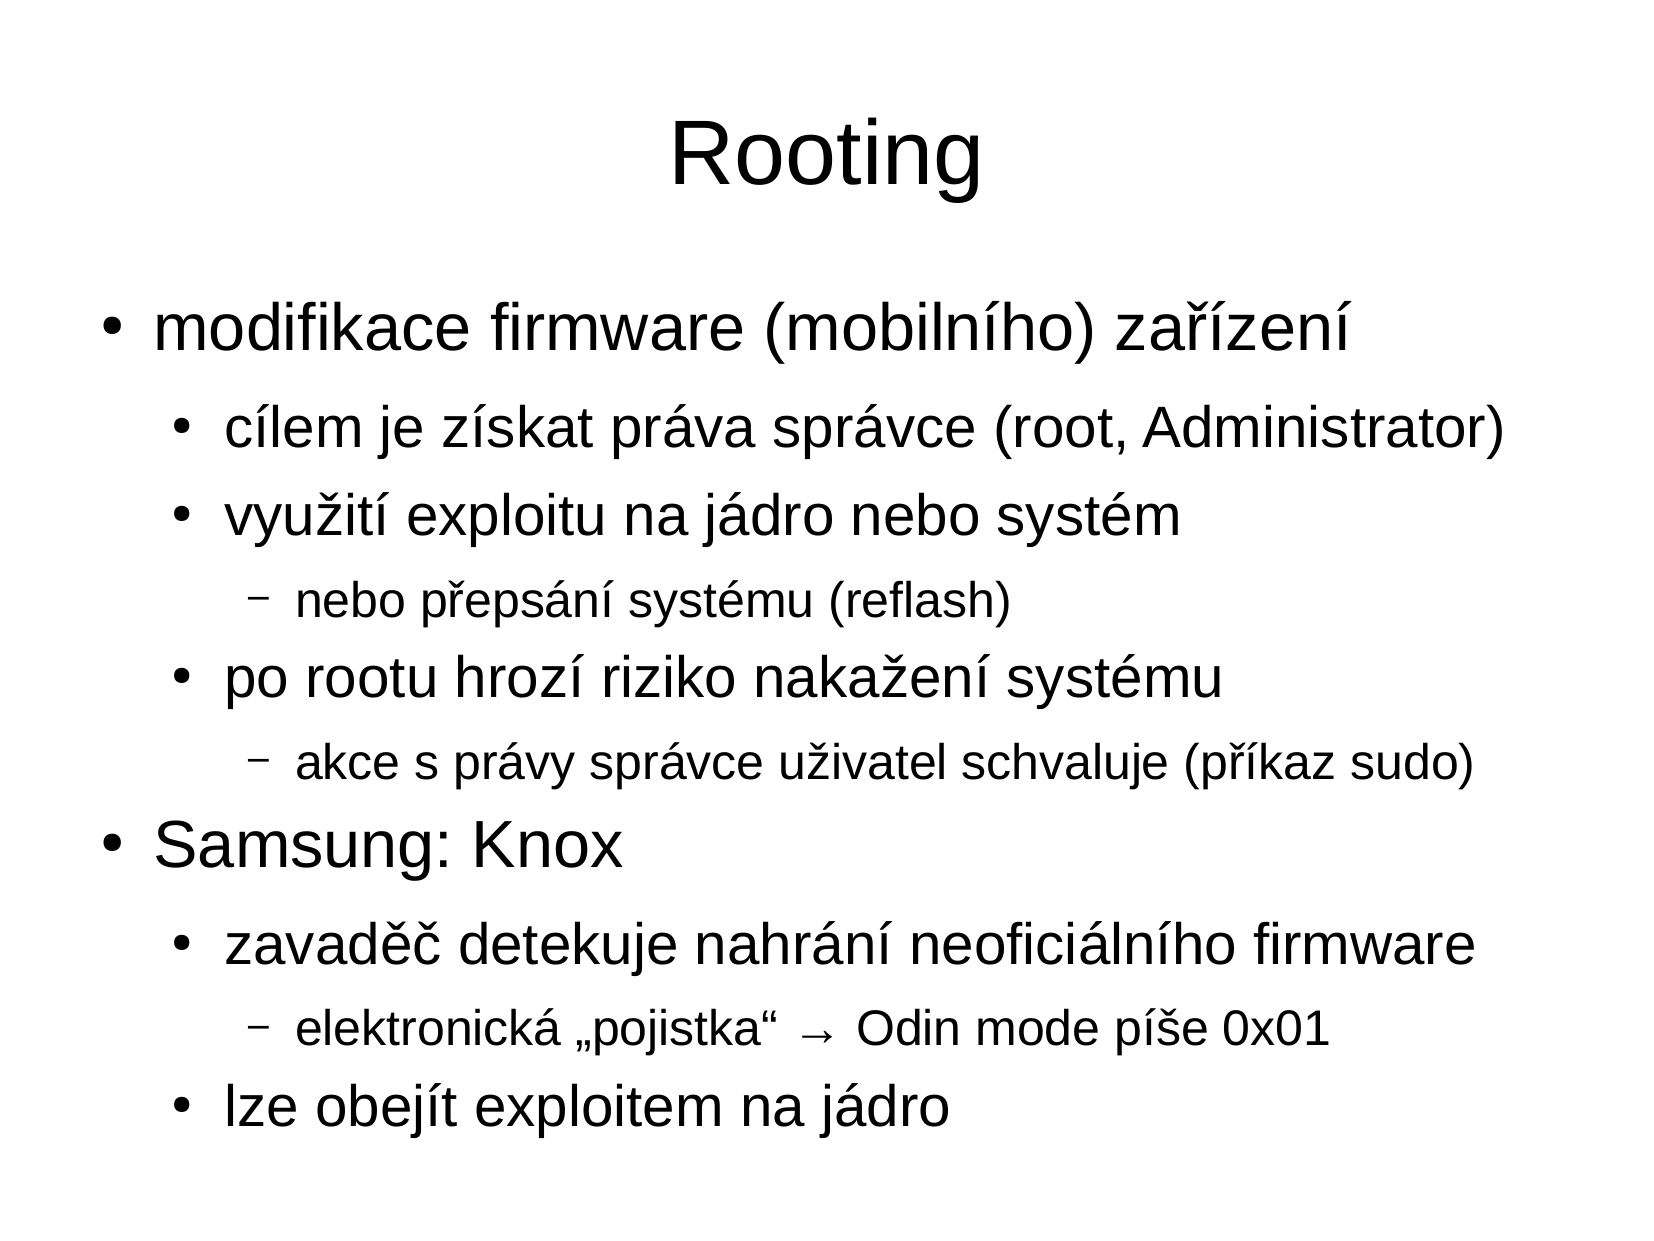

# Rooting
modifikace firmware (mobilního) zařízení
cílem je získat práva správce (root, Administrator)
využití exploitu na jádro nebo systém
nebo přepsání systému (reflash)
po rootu hrozí riziko nakažení systému
akce s právy správce uživatel schvaluje (příkaz sudo)
Samsung: Knox
zavaděč detekuje nahrání neoficiálního firmware
elektronická „pojistka“ → Odin mode píše 0x01
lze obejít exploitem na jádro